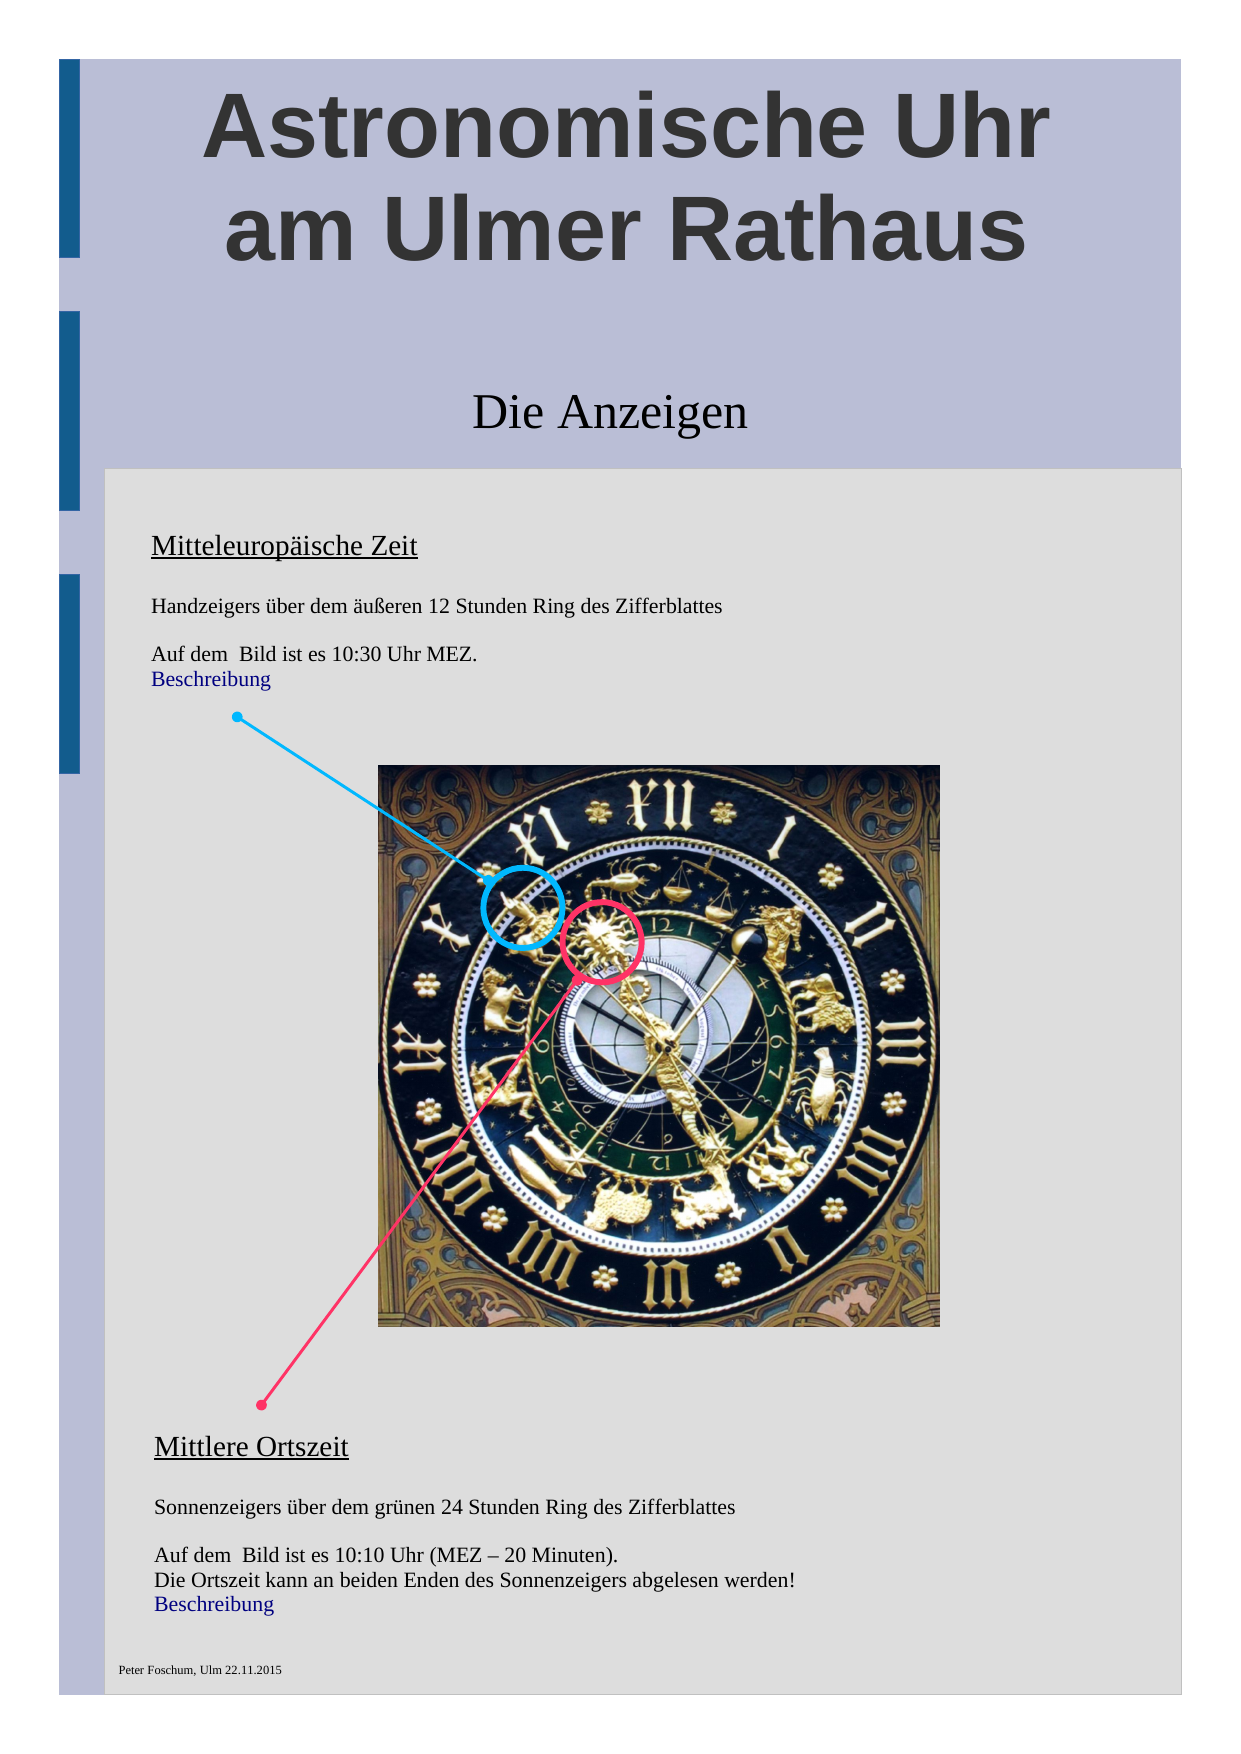

# Astronomische Uhr am Ulmer Rathaus
Die Anzeigen
Mitteleuropäische Zeit
Handzeigers über dem äußeren 12 Stunden Ring des Zifferblattes
Auf dem Bild ist es 10:30 Uhr MEZ.
Beschreibung
Mittlere Ortszeit
Sonnenzeigers über dem grünen 24 Stunden Ring des Zifferblattes
Auf dem Bild ist es 10:10 Uhr (MEZ – 20 Minuten).
Die Ortszeit kann an beiden Enden des Sonnenzeigers abgelesen werden!
Beschreibung
Peter Foschum, Ulm 22.11.2015